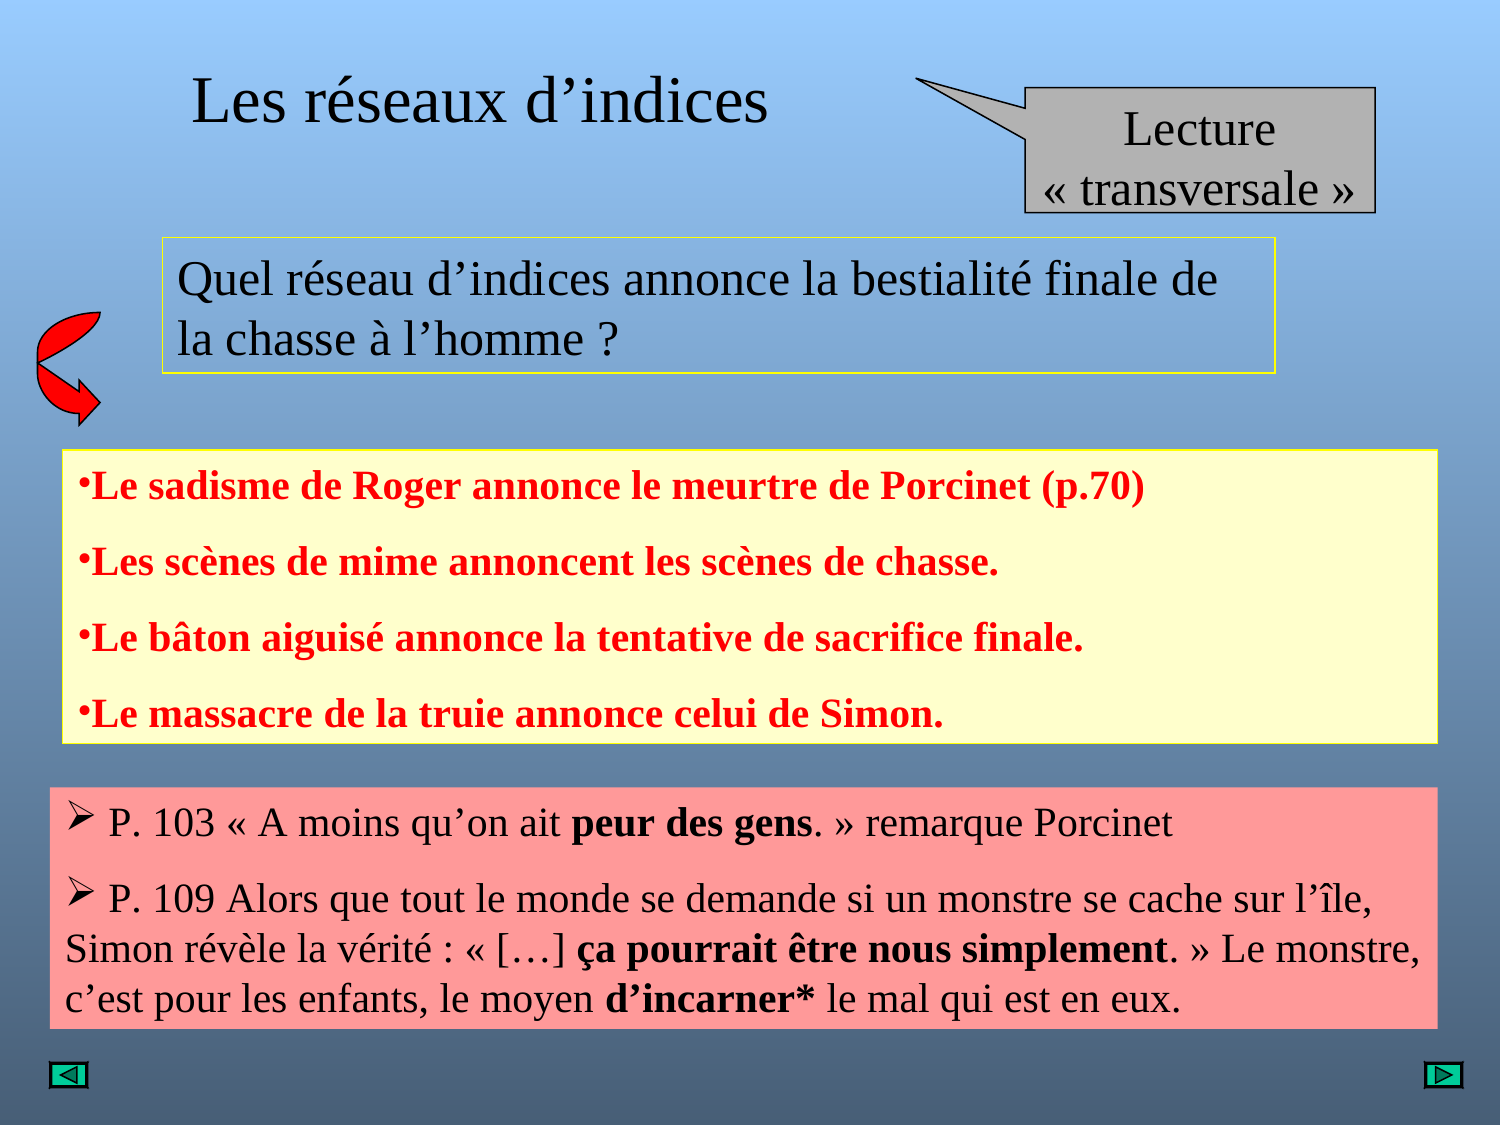

# Les réseaux d’indices
Lecture « transversale »
Quel réseau d’indices annonce la bestialité finale de la chasse à l’homme ?
Le sadisme de Roger annonce le meurtre de Porcinet (p.70)
Les scènes de mime annoncent les scènes de chasse.
Le bâton aiguisé annonce la tentative de sacrifice finale.
Le massacre de la truie annonce celui de Simon.
 P. 103 « A moins qu’on ait peur des gens. » remarque Porcinet
 P. 109 Alors que tout le monde se demande si un monstre se cache sur l’île, Simon révèle la vérité : « […] ça pourrait être nous simplement. » Le monstre, c’est pour les enfants, le moyen d’incarner* le mal qui est en eux.